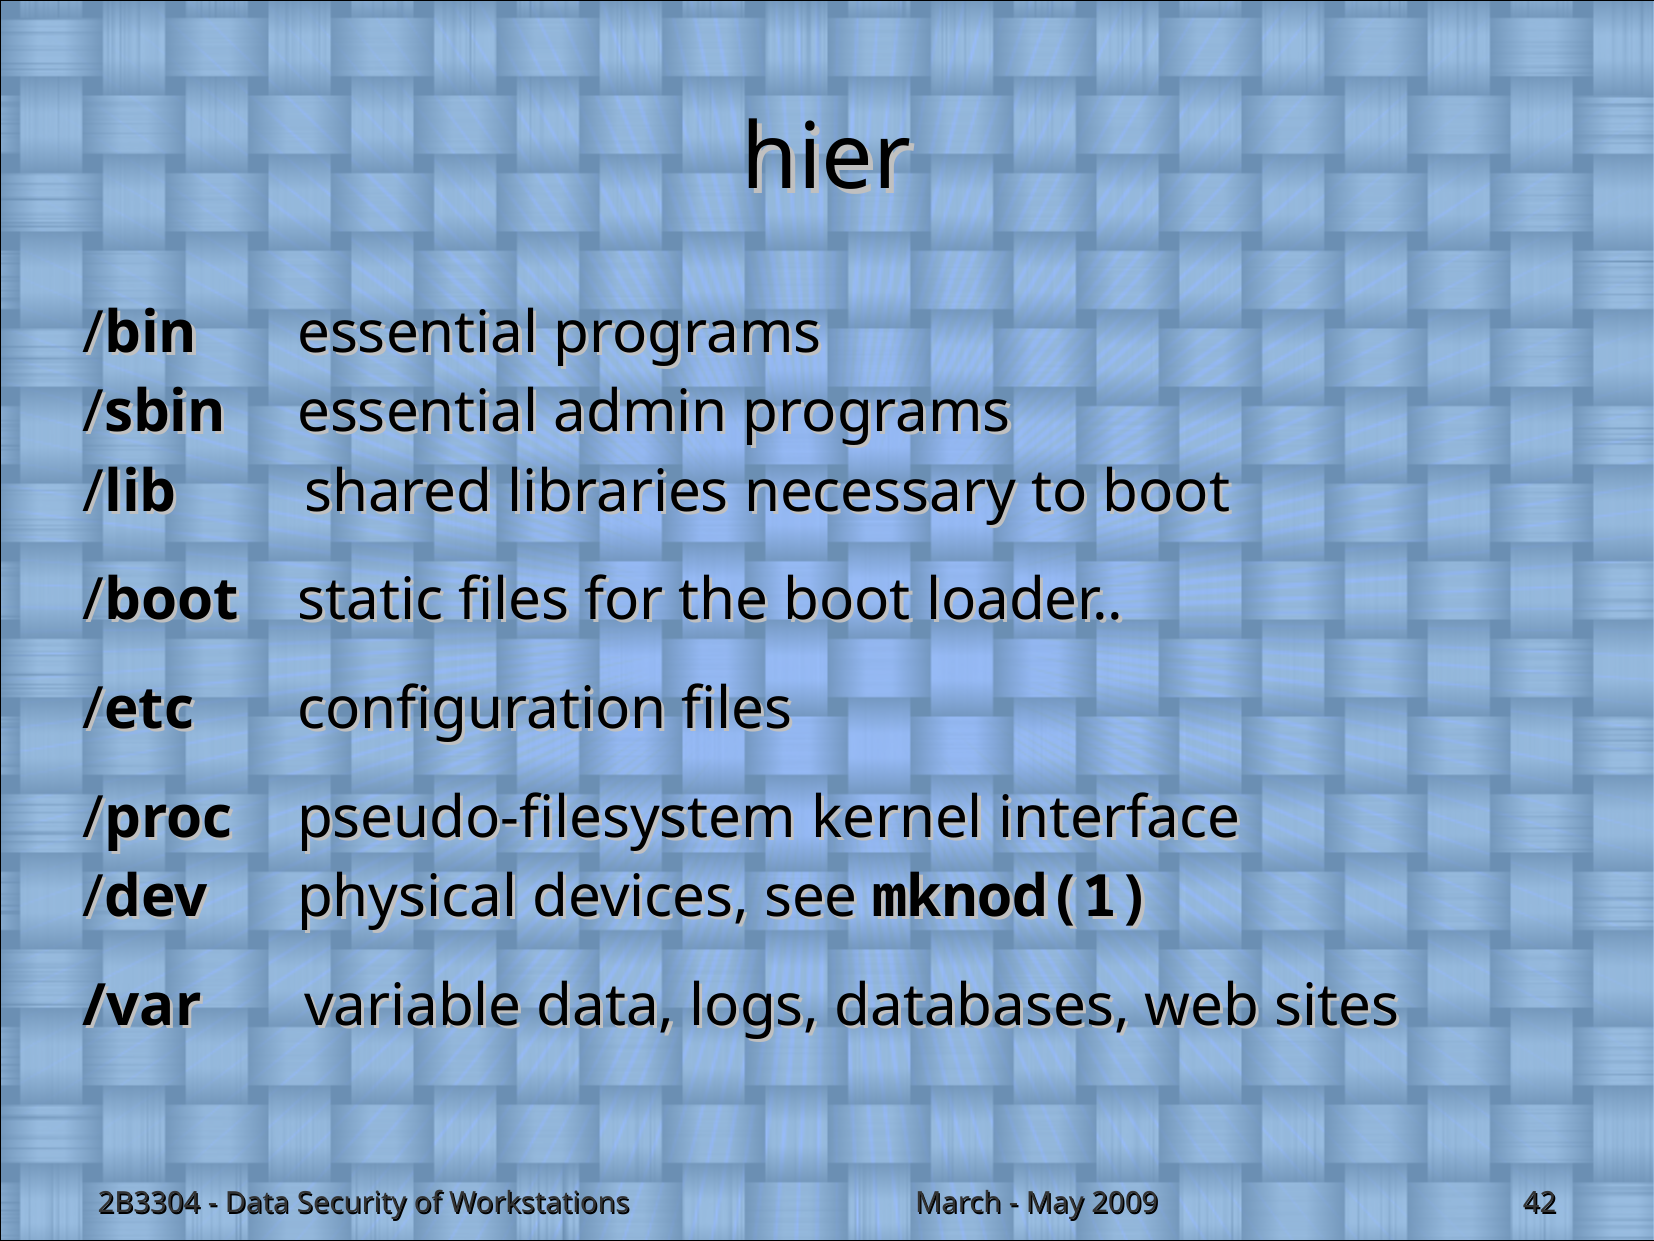

# hier
/bin 	essential programs
/sbin 	essential admin programs
/lib 		shared libraries necessary to boot
/boot	static files for the boot loader..
/etc 	configuration files
/proc 	pseudo-filesystem kernel interface
/dev 	physical devices, see mknod(1)
/var		variable data, logs, databases, web sites